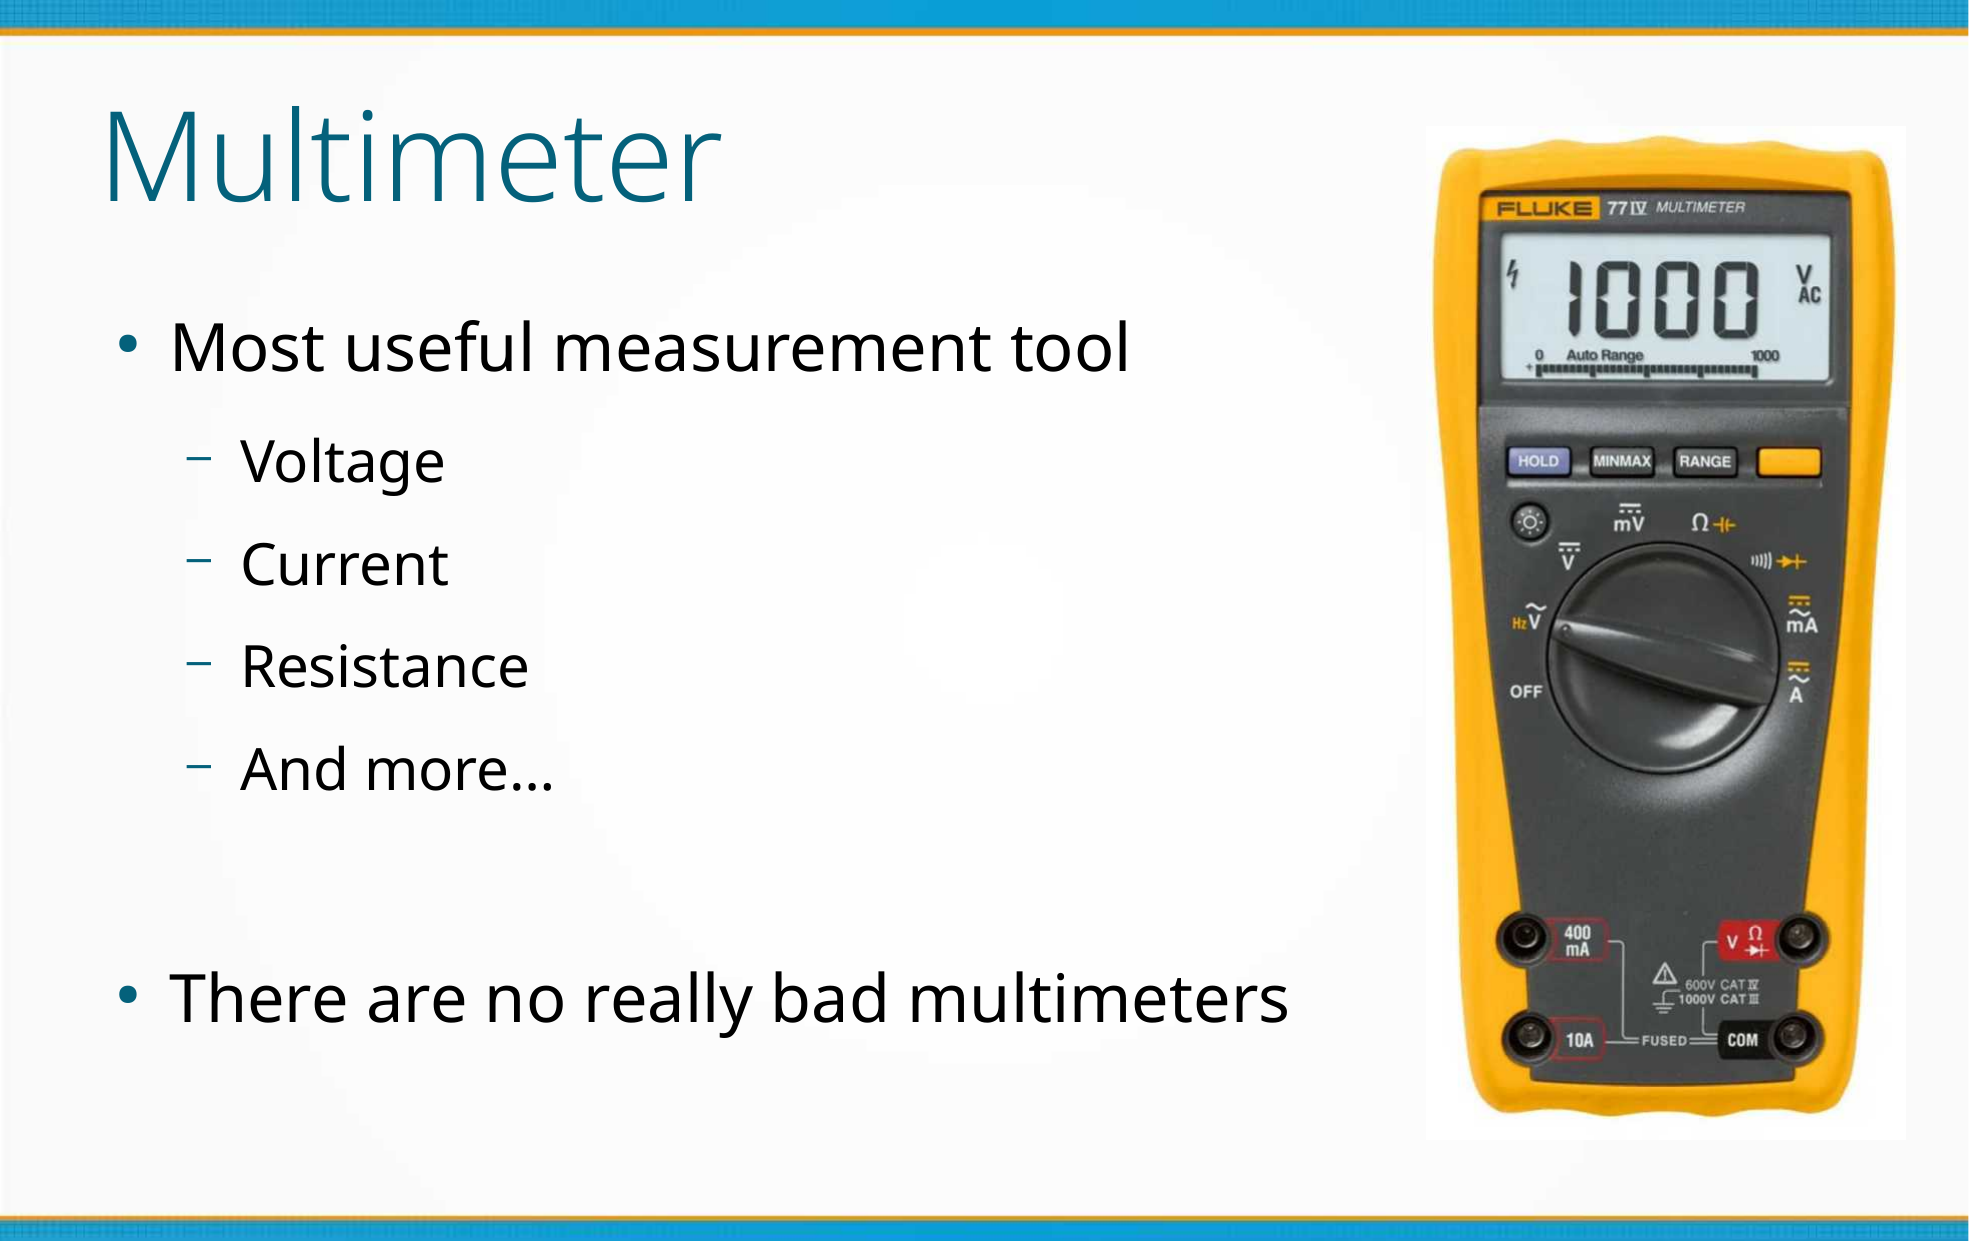

# Multimeter
Most useful measurement tool
Voltage
Current
Resistance
And more…
There are no really bad multimeters